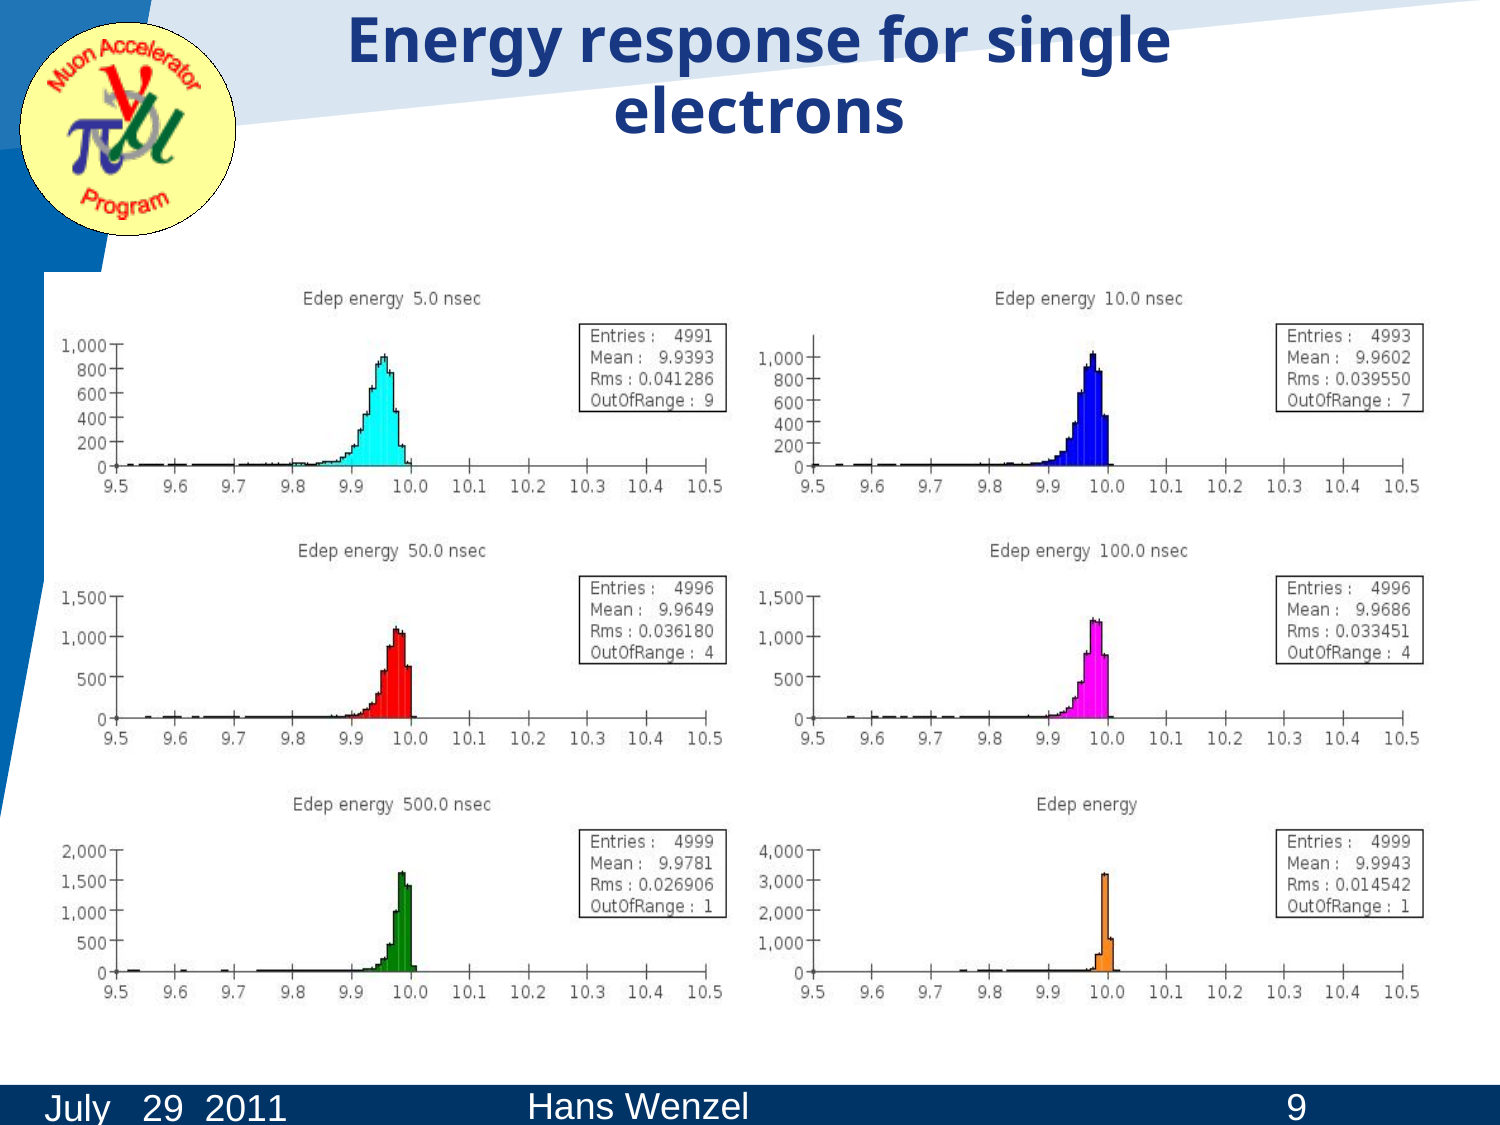

# Energy response for single electrons
Hans Wenzel
January 22 2009